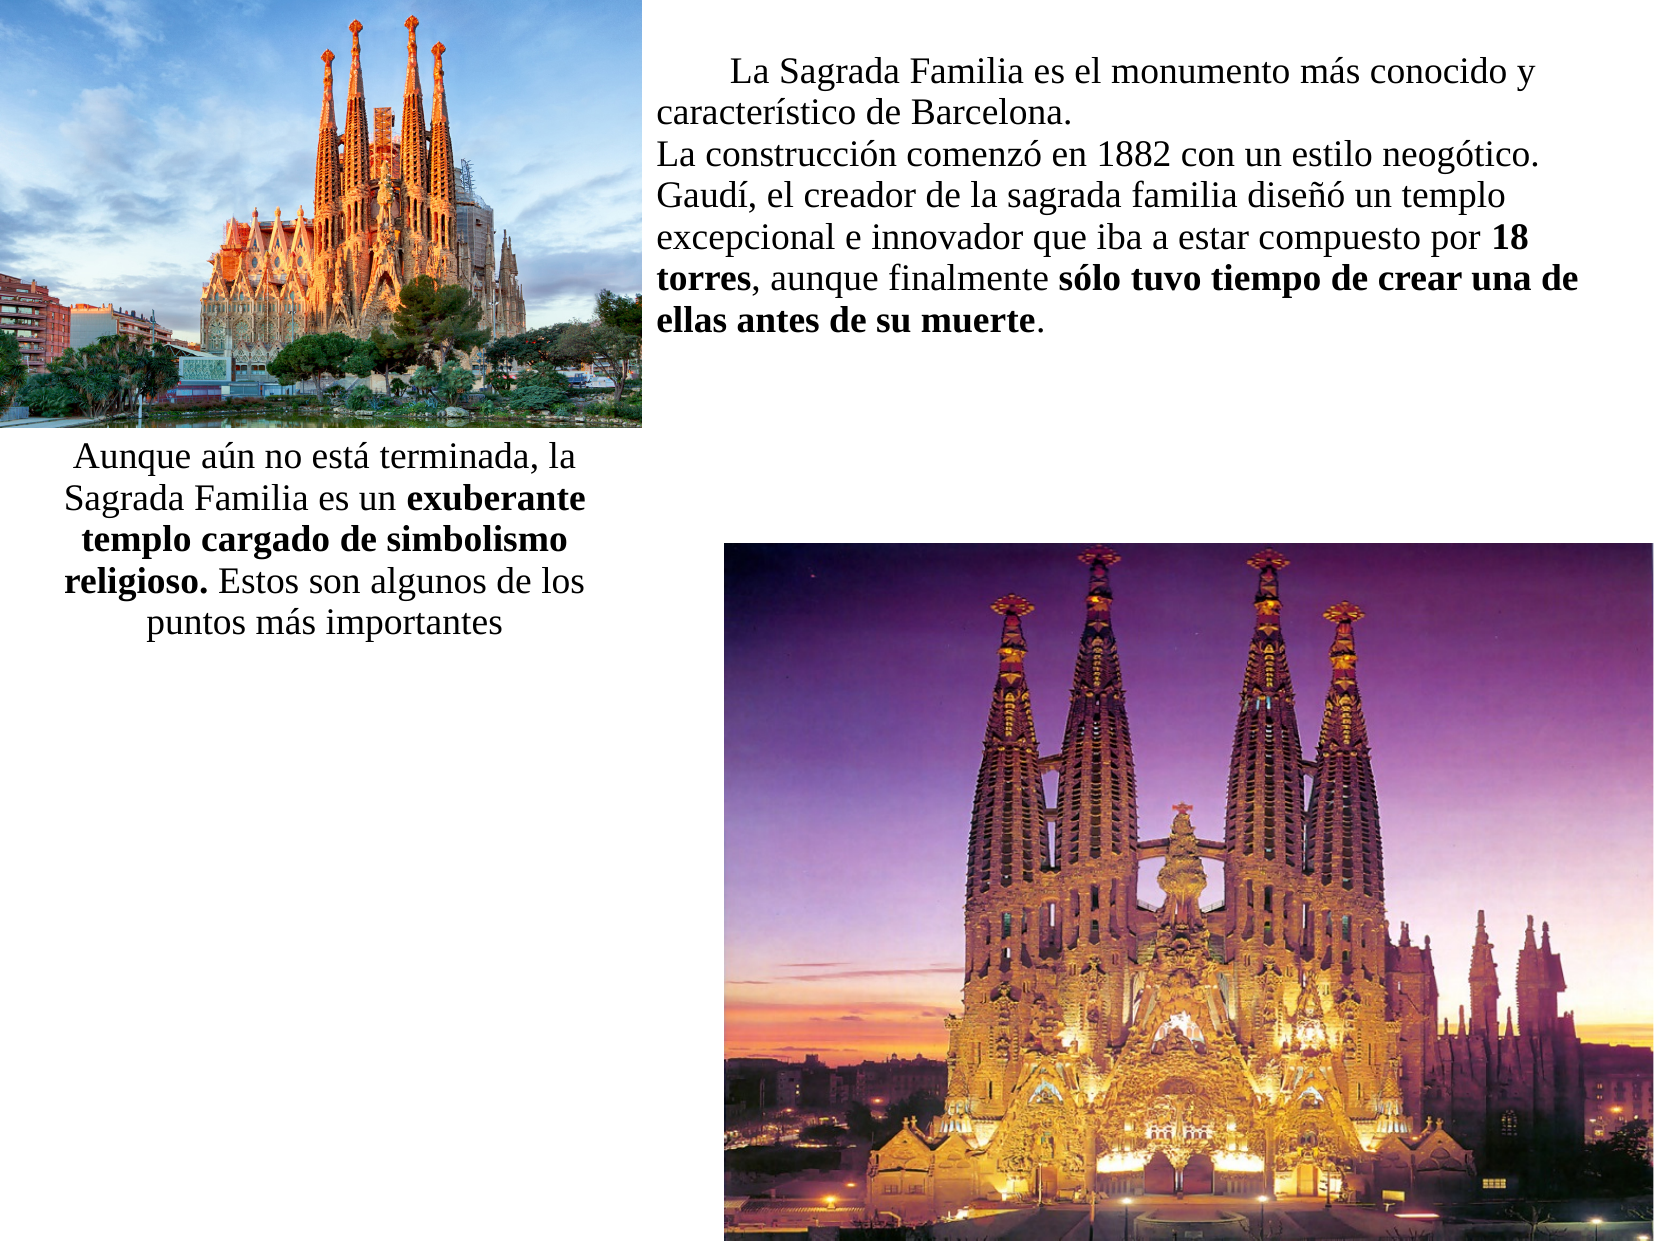

La Sagrada Familia es el monumento más conocido y característico de Barcelona.
La construcción comenzó en 1882 con un estilo neogótico. Gaudí, el creador de la sagrada familia diseñó un templo excepcional e innovador que iba a estar compuesto por 18 torres, aunque finalmente sólo tuvo tiempo de crear una de ellas antes de su muerte.
Aunque aún no está terminada, la Sagrada Familia es un exuberante templo cargado de simbolismo religioso. Estos son algunos de los puntos más importantes